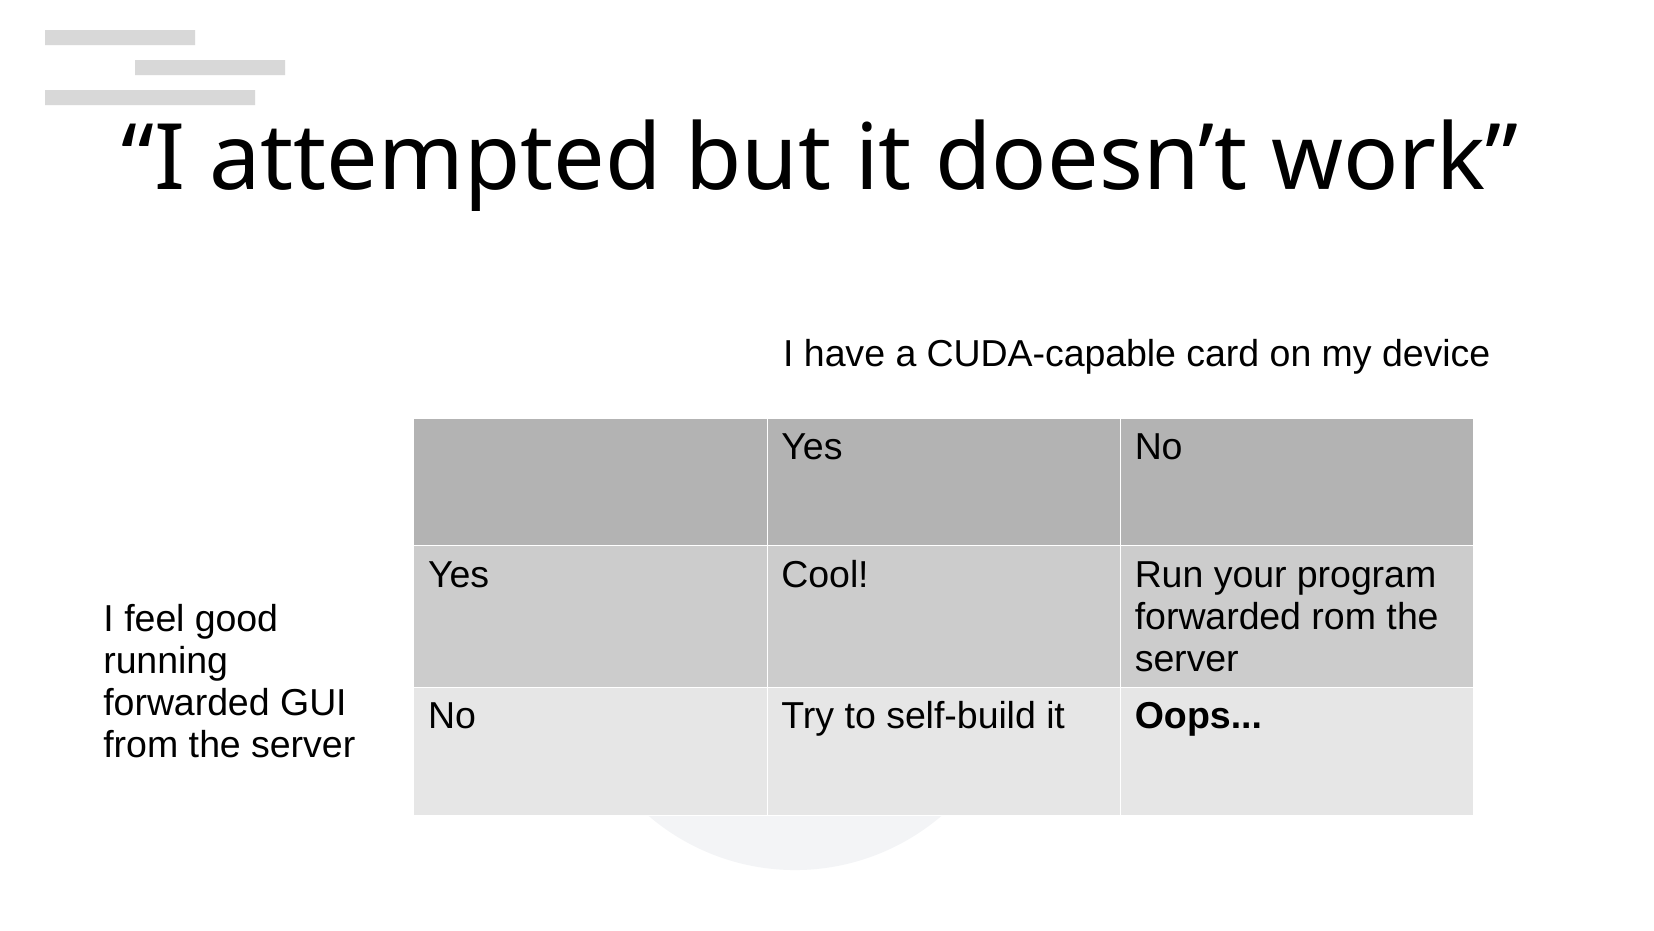

# “I attempted but it doesn’t work”
I have a CUDA-capable card on my device
| | Yes | No |
| --- | --- | --- |
| Yes | Cool! | Run your program forwarded rom the server |
| No | Try to self-build it | Oops... |
I feel good running forwarded GUI from the server